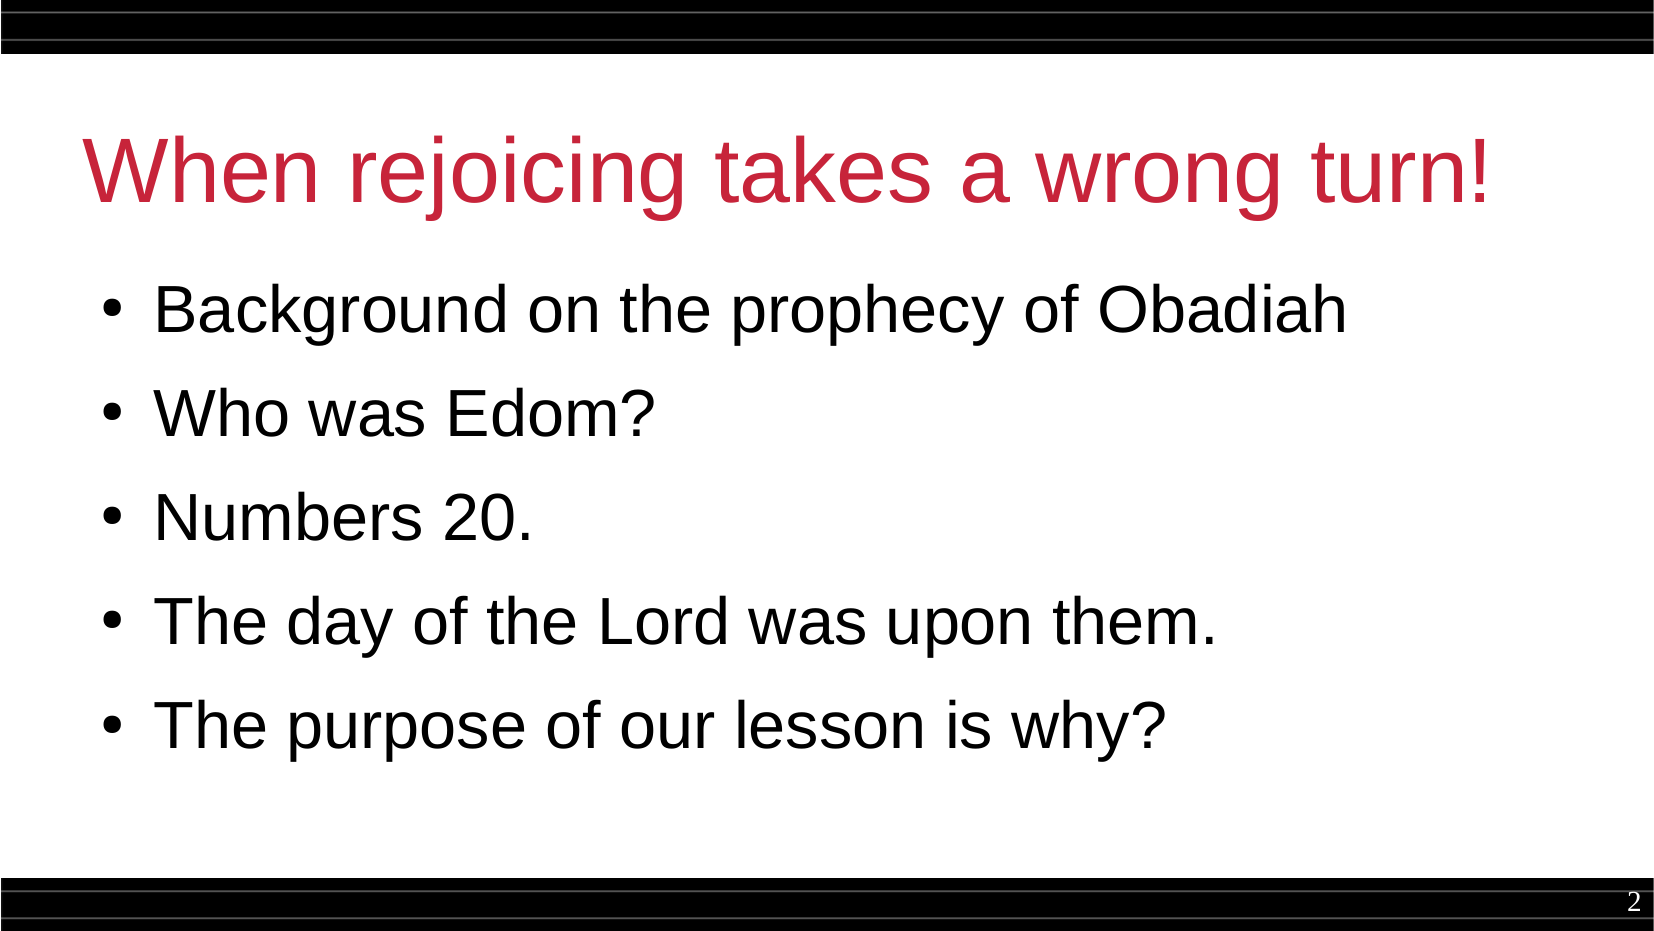

# When rejoicing takes a wrong turn!
Background on the prophecy of Obadiah
Who was Edom?
Numbers 20.
The day of the Lord was upon them.
The purpose of our lesson is why?